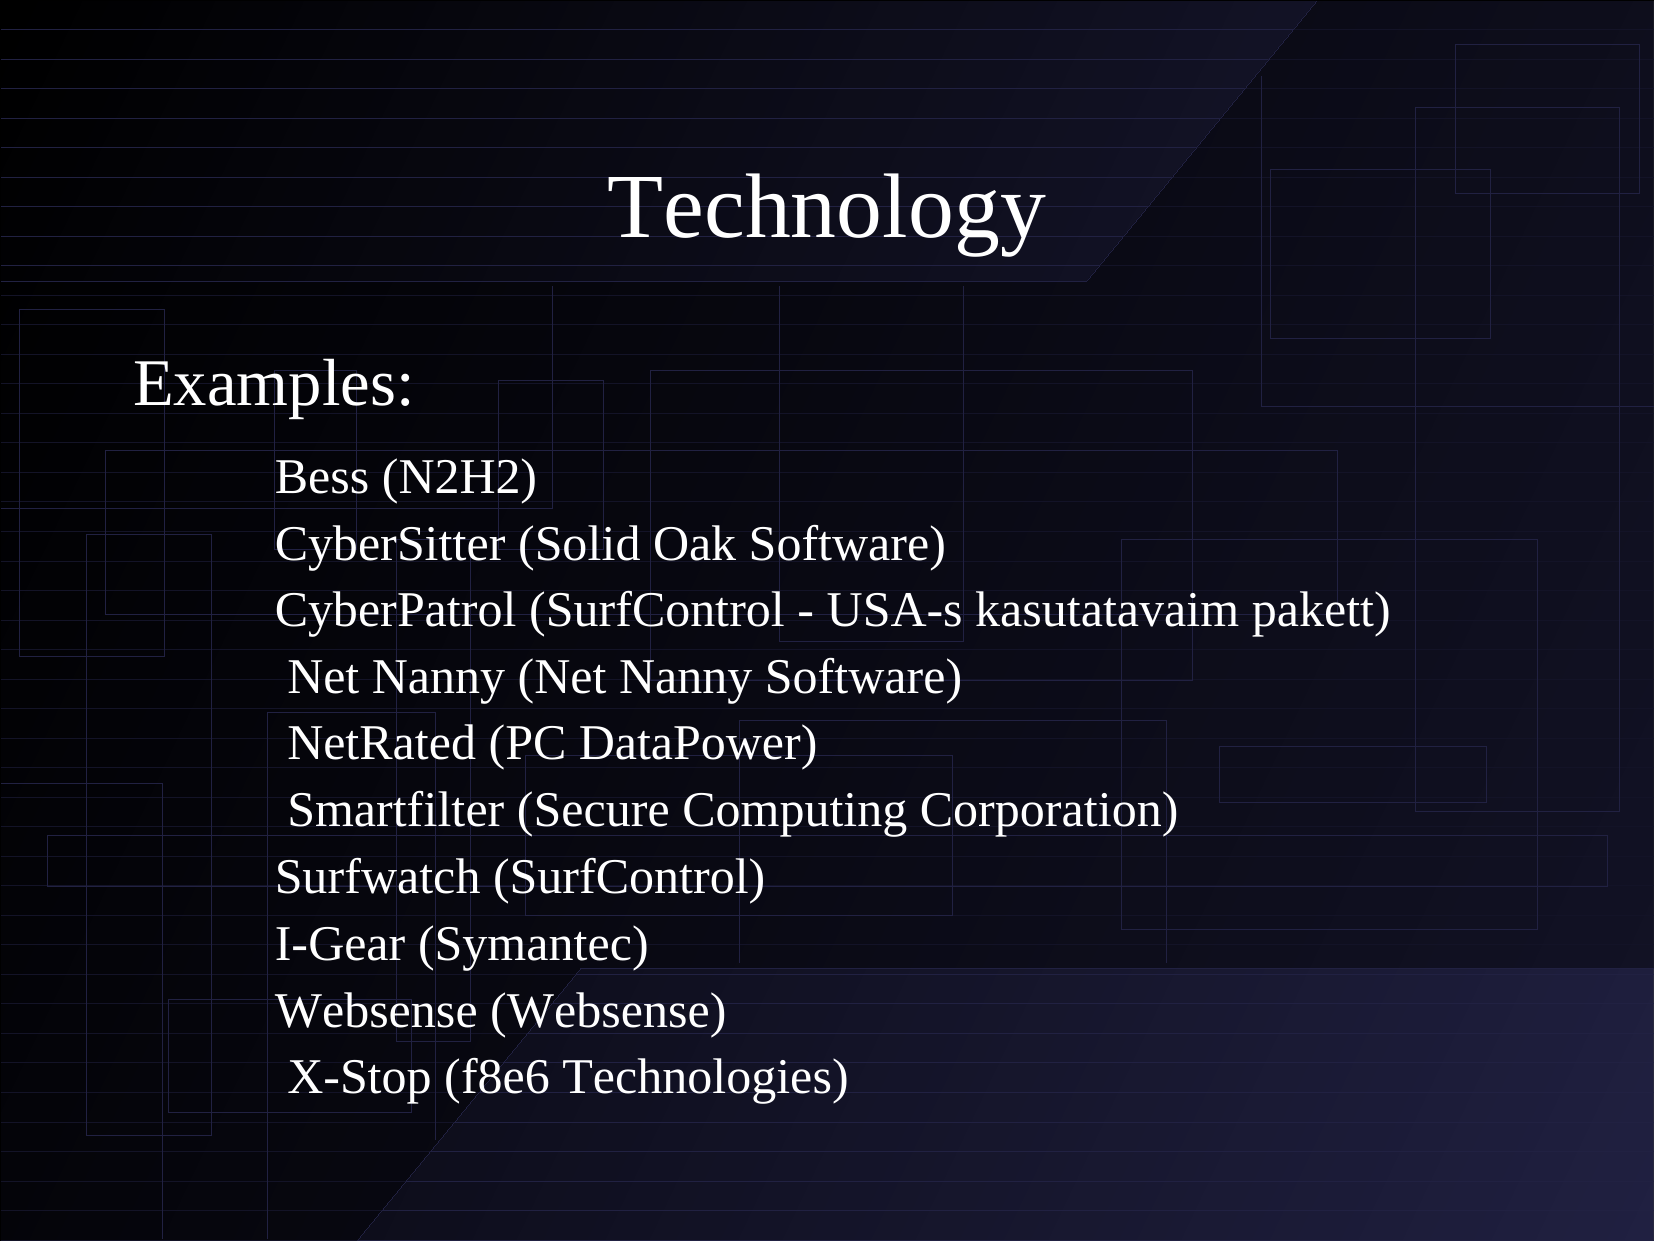

# Technology
Examples:
Bess (N2H2)
CyberSitter (Solid Oak Software)
CyberPatrol (SurfControl - USA-s kasutatavaim pakett)
 Net Nanny (Net Nanny Software)
 NetRated (PC DataPower)
 Smartfilter (Secure Computing Corporation)
Surfwatch (SurfControl)
I-Gear (Symantec)
Websense (Websense)
 X-Stop (f8e6 Technologies)